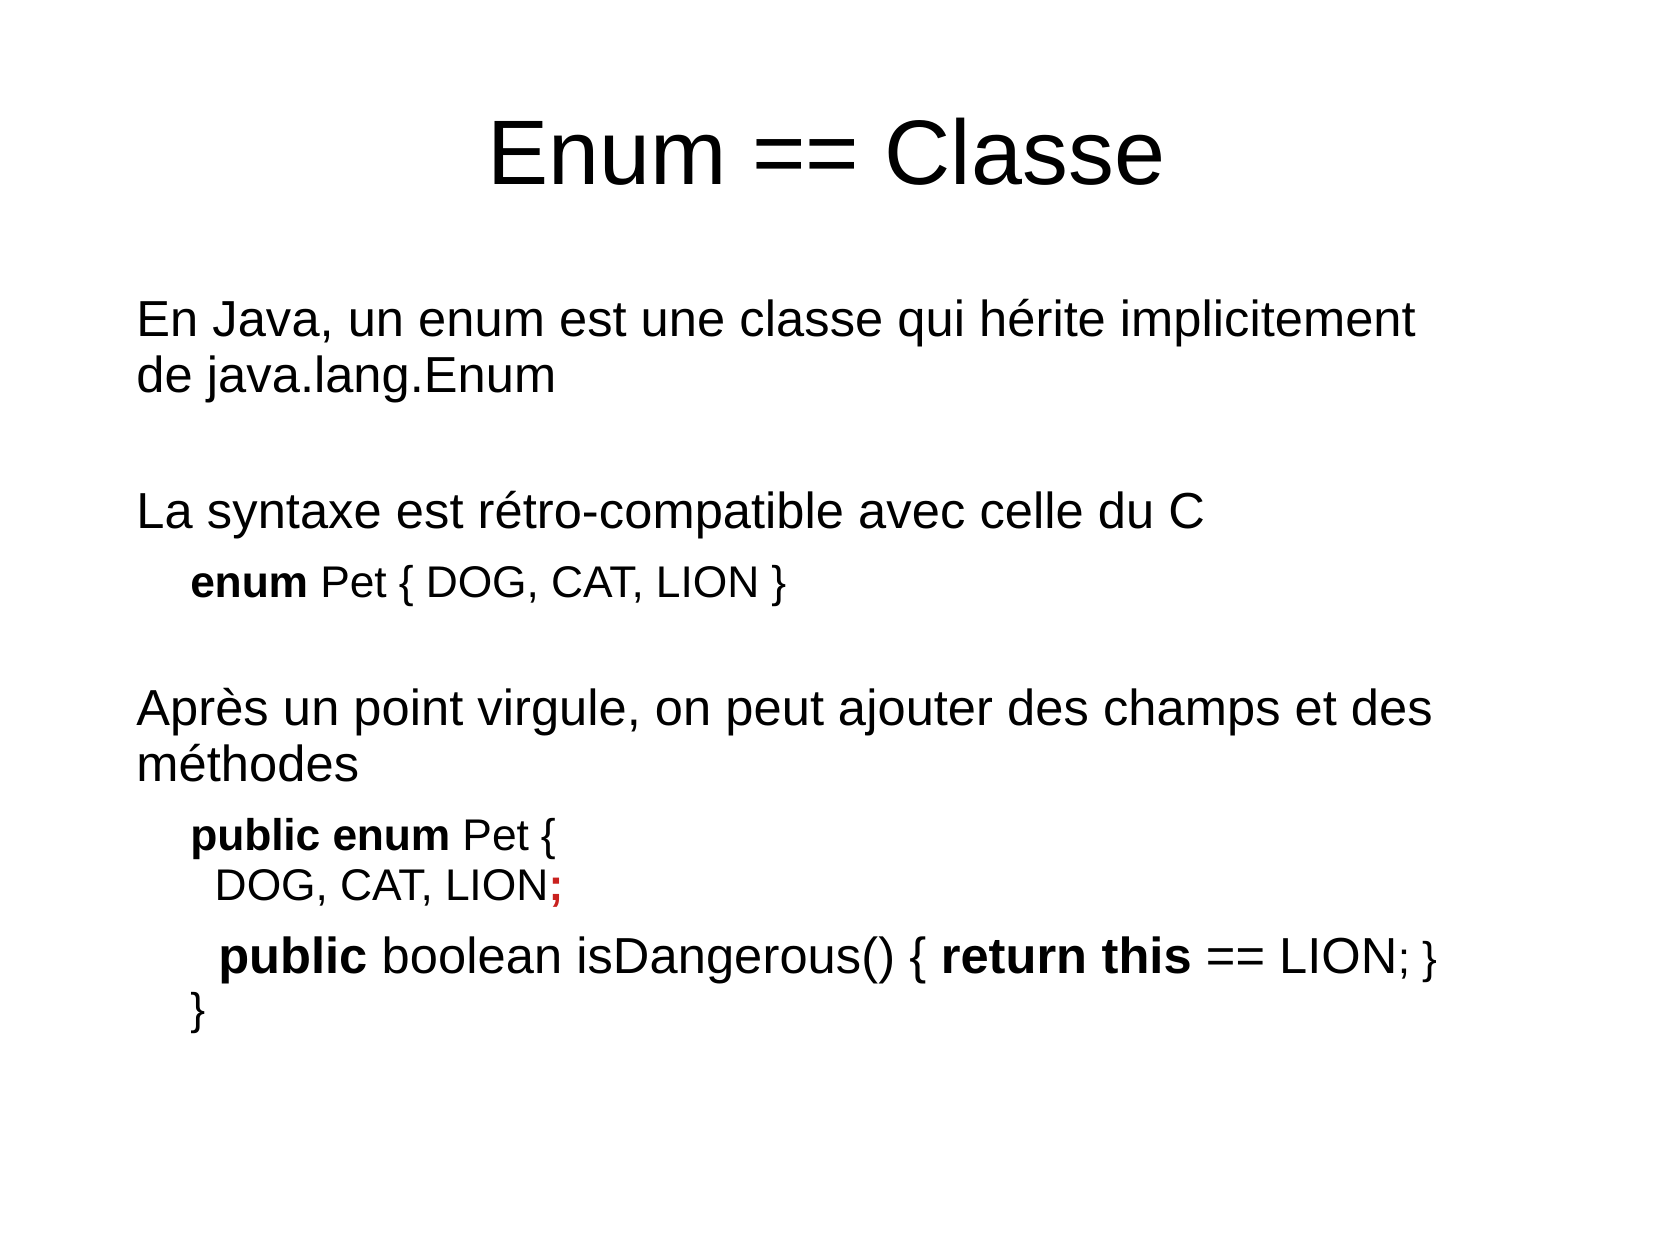

# Enum == Classe
En Java, un enum est une classe qui hérite implicitement
de java.lang.Enum
La syntaxe est rétro-compatible avec celle du C
enum Pet { DOG, CAT, LION }
Après un point virgule, on peut ajouter des champs et des méthodes
public enum Pet {
 DOG, CAT, LION;
 public boolean isDangerous() { return this == LION; }
}